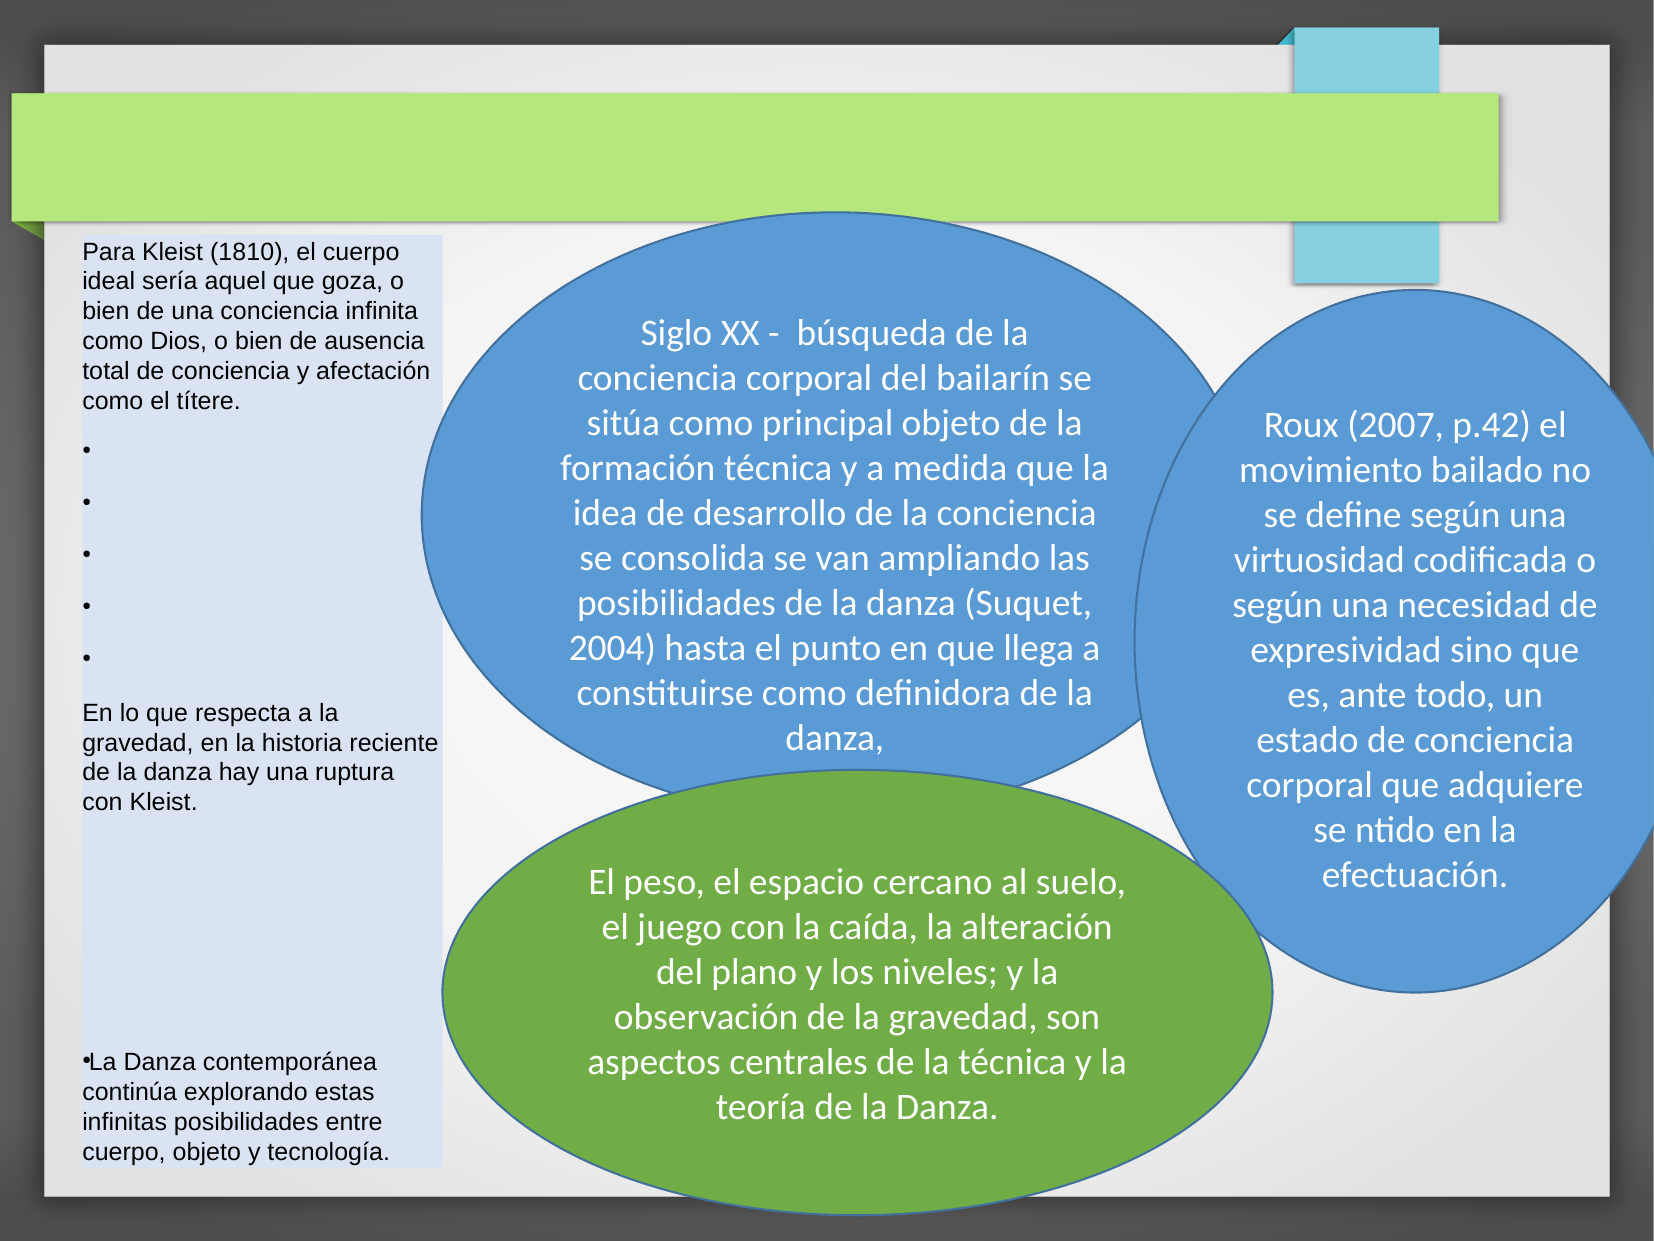

Siglo XX - búsqueda de la conciencia corporal del bailarín se sitúa como principal objeto de la formación técnica y a medida que la idea de desarrollo de la conciencia se consolida se van ampliando las posibilidades de la danza (Suquet, 2004) hasta el punto en que llega a constituirse como definidora de la danza,
# Para Kleist (1810), el cuerpo ideal sería aquel que goza, o bien de una conciencia infinita como Dios, o bien de ausencia total de conciencia y afectación como el títere.
En lo que respecta a la gravedad, en la historia reciente de la danza hay una ruptura con Kleist.
La Danza contemporánea continúa explorando estas infinitas posibilidades entre cuerpo, objeto y tecnología.
Roux (2007, p.42) el movimiento bailado no se define según una virtuosidad codificada o según una necesidad de expresividad sino que es, ante todo, un estado de conciencia corporal que adquiere se ntido en la efectuación.
El peso, el espacio cercano al suelo, el juego con la caída, la alteración del plano y los niveles; y la observación de la gravedad, son aspectos centrales de la técnica y la teoría de la Danza.